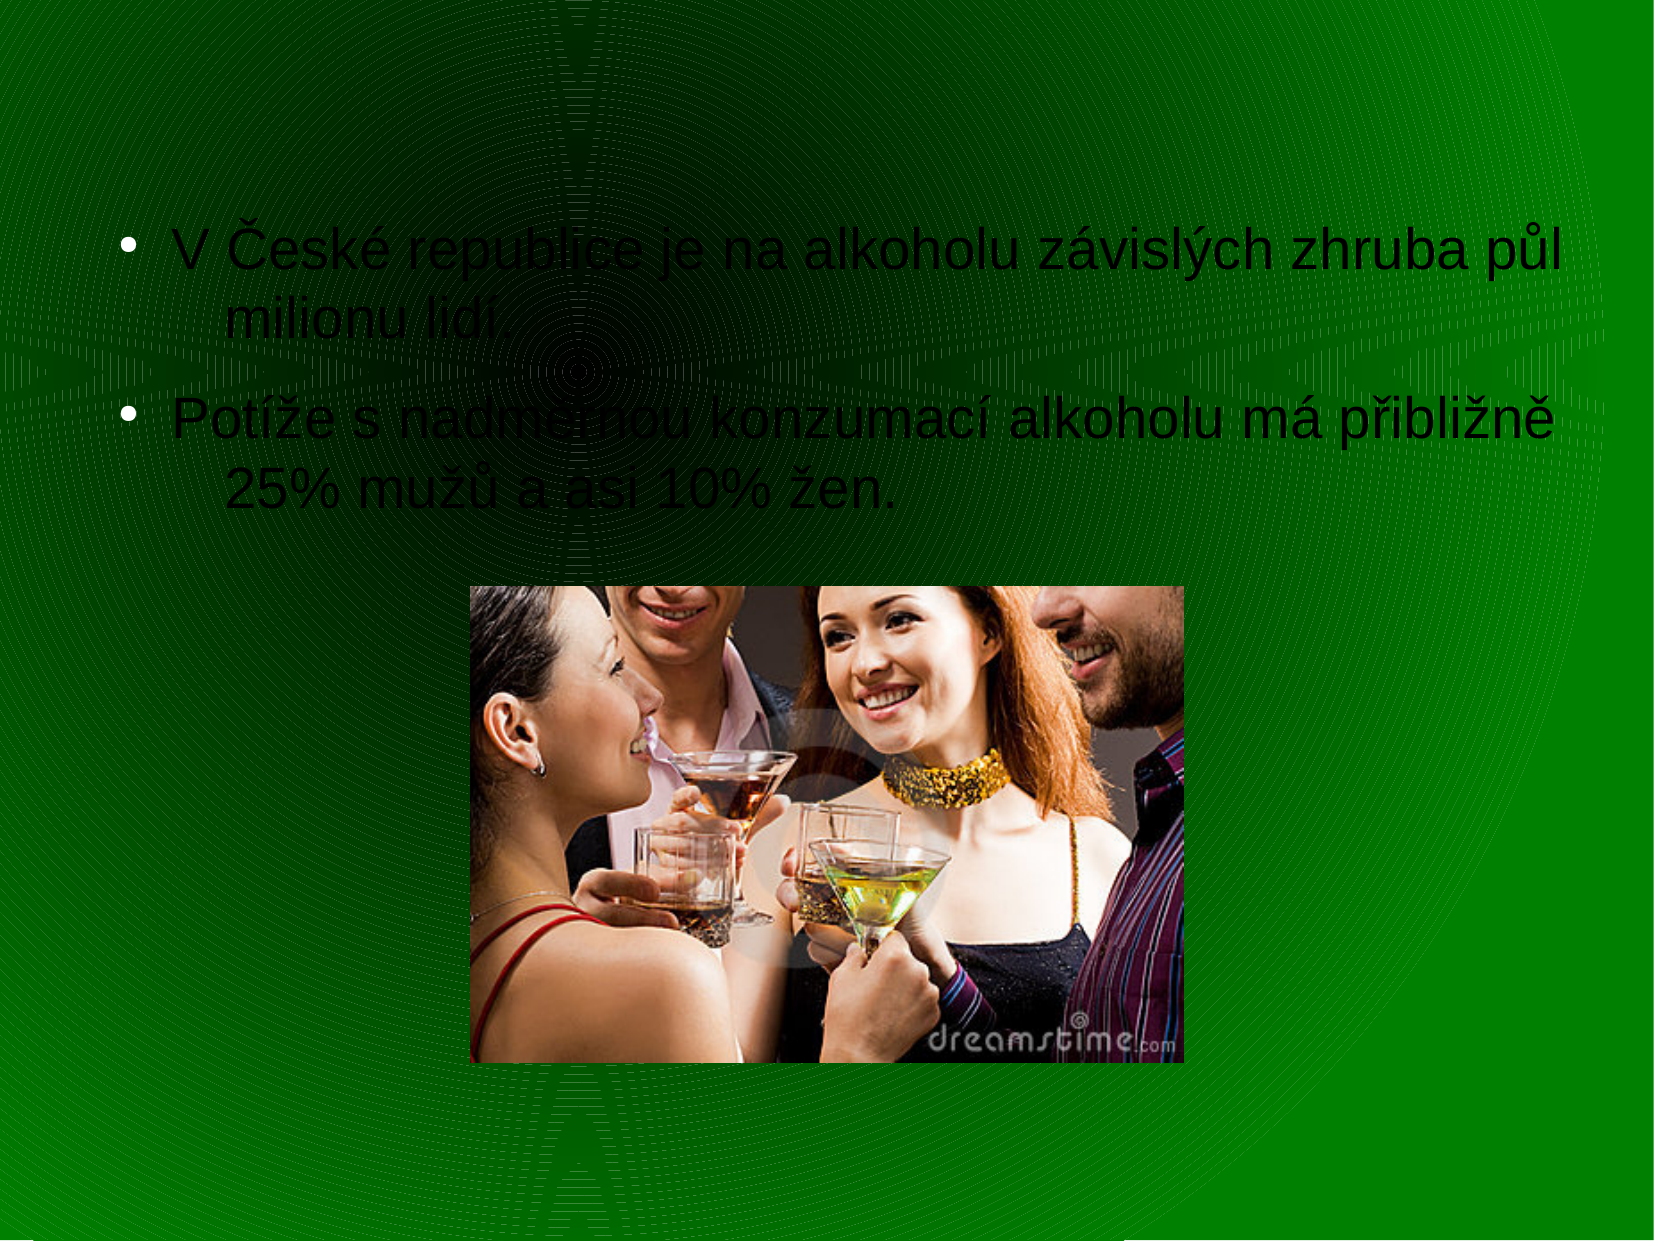

# V České republice je na alkoholu závislých zhruba půl milionu lidí.
Potíže s nadměrnou konzumací alkoholu má přibližně 25% mužů a asi 10% žen.